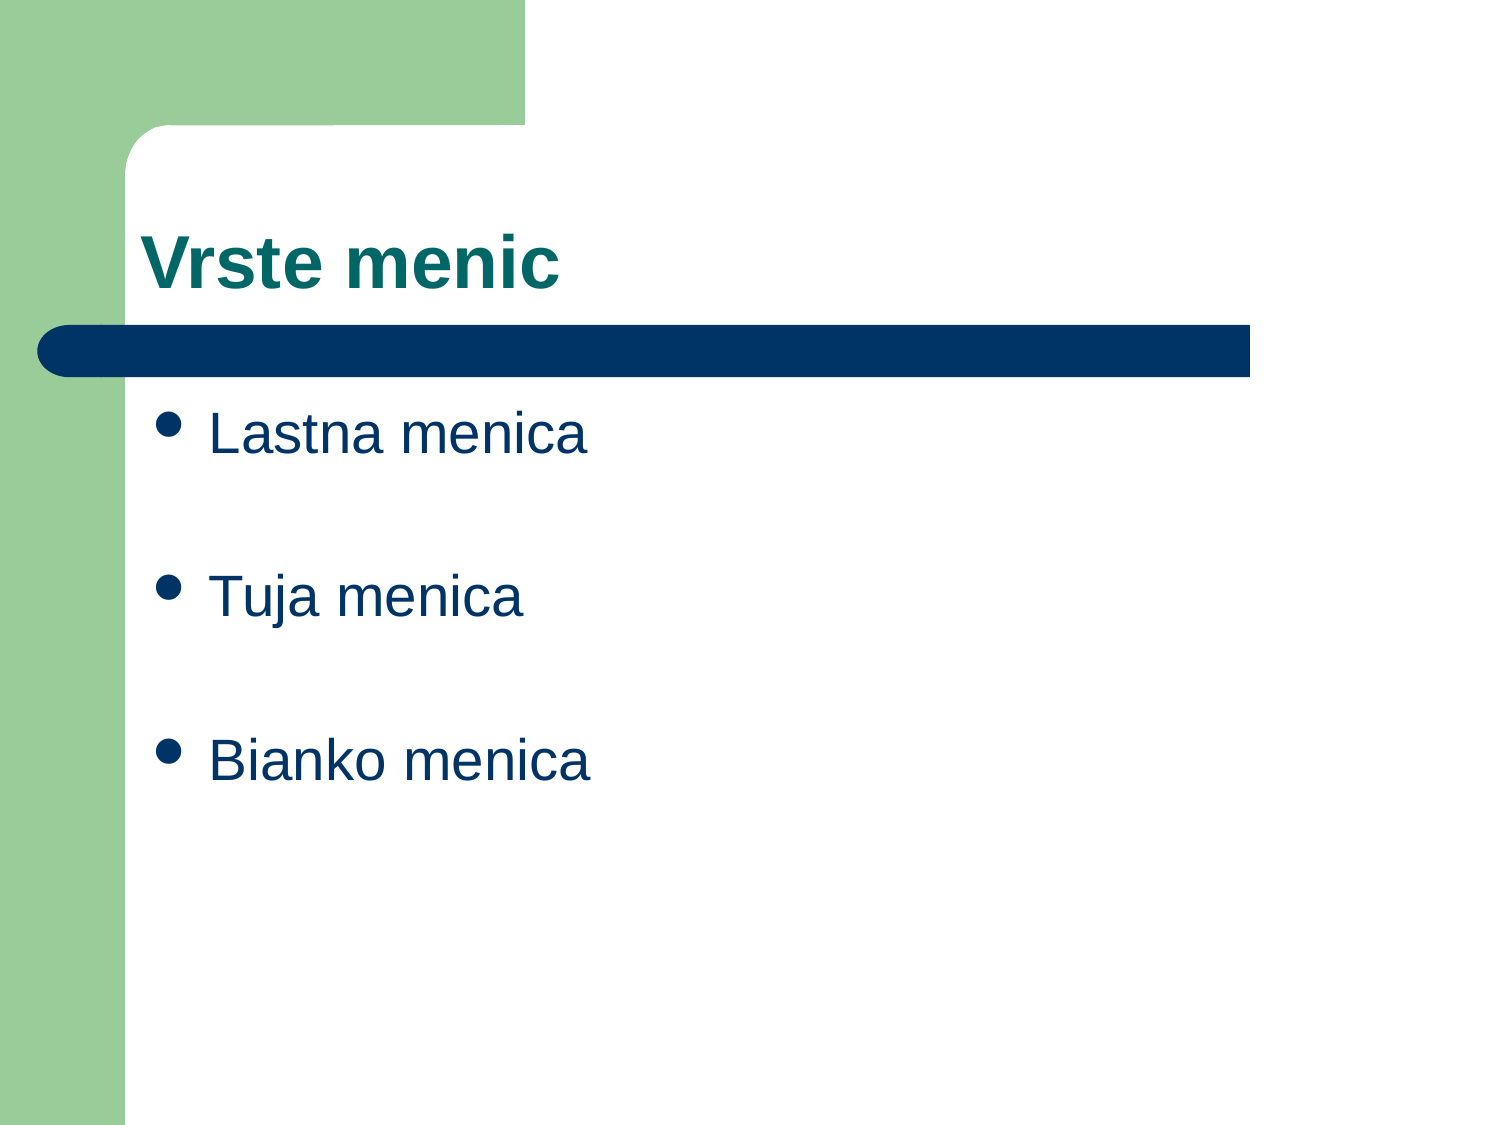

# Vrste menic
Lastna menica
Tuja menica
Bianko menica